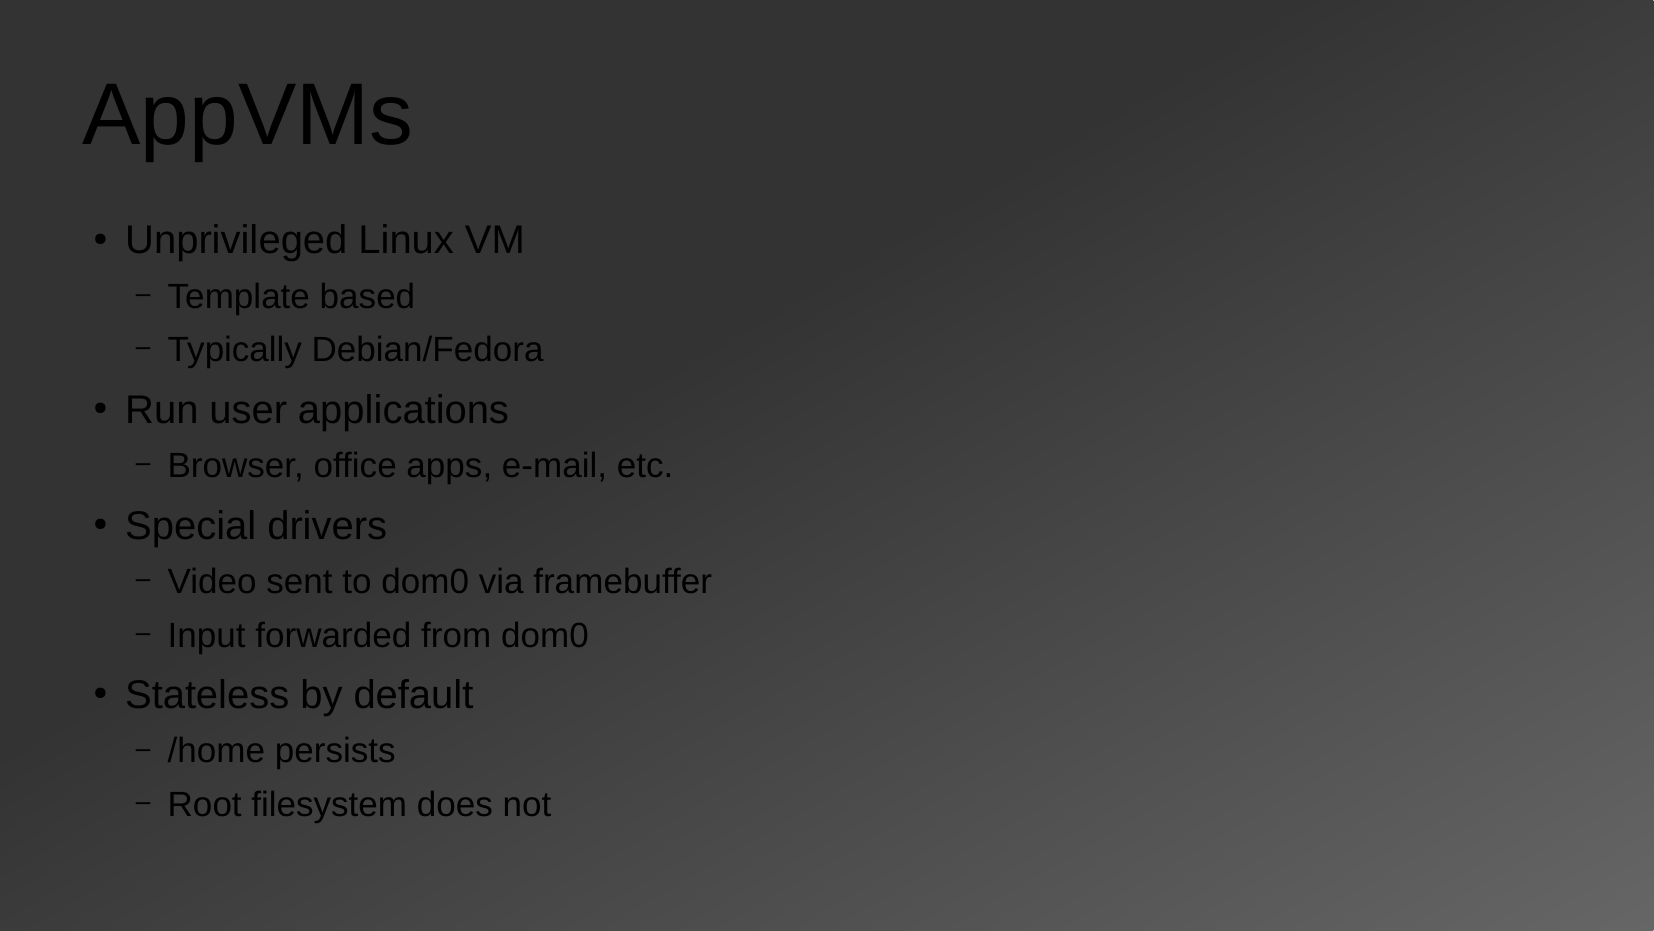

# AppVMs
Unprivileged Linux VM
Template based
Typically Debian/Fedora
Run user applications
Browser, office apps, e-mail, etc.
Special drivers
Video sent to dom0 via framebuffer
Input forwarded from dom0
Stateless by default
/home persists
Root filesystem does not